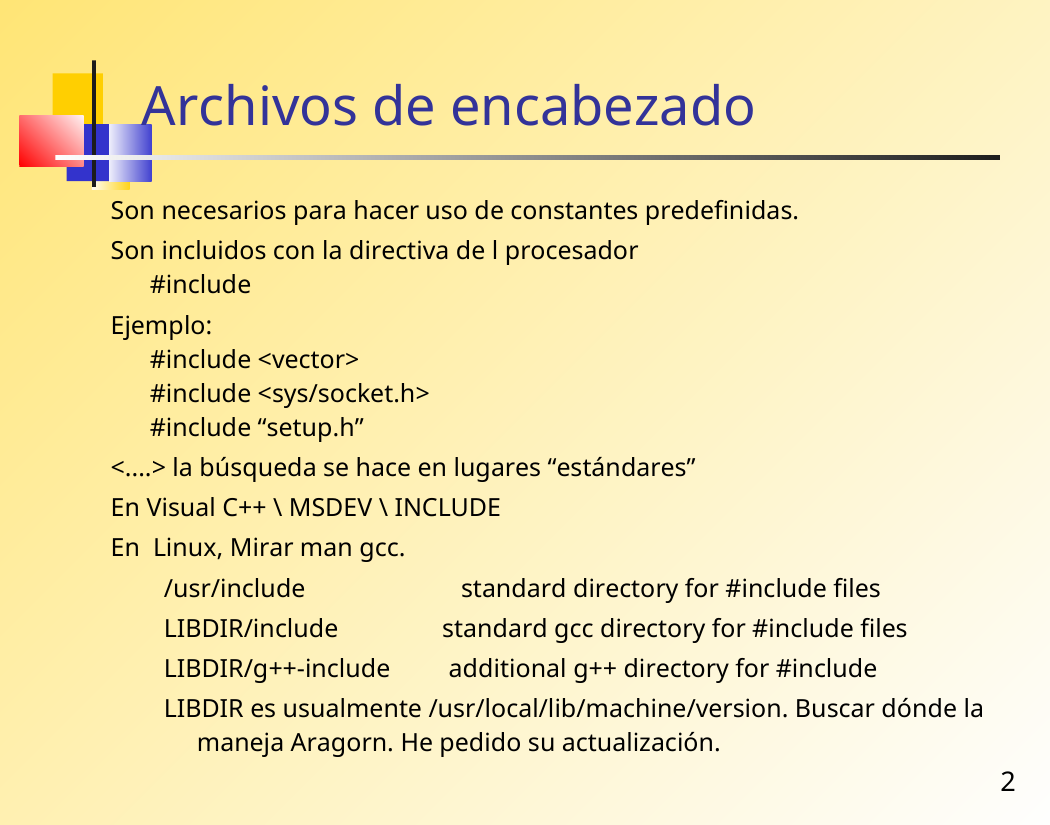

# Archivos de encabezado
Son necesarios para hacer uso de constantes predefinidas.
Son incluidos con la directiva de l procesador
#include
Ejemplo:
#include <vector>
#include <sys/socket.h>
#include “setup.h”
<....> la búsqueda se hace en lugares “estándares”
En Visual C++ \ MSDEV \ INCLUDE
En Linux, Mirar man gcc.
/usr/include standard directory for #include files
LIBDIR/include standard gcc directory for #include files
LIBDIR/g++-include additional g++ directory for #include
LIBDIR es usualmente /usr/local/lib/machine/version. Buscar dónde la maneja Aragorn. He pedido su actualización.
2